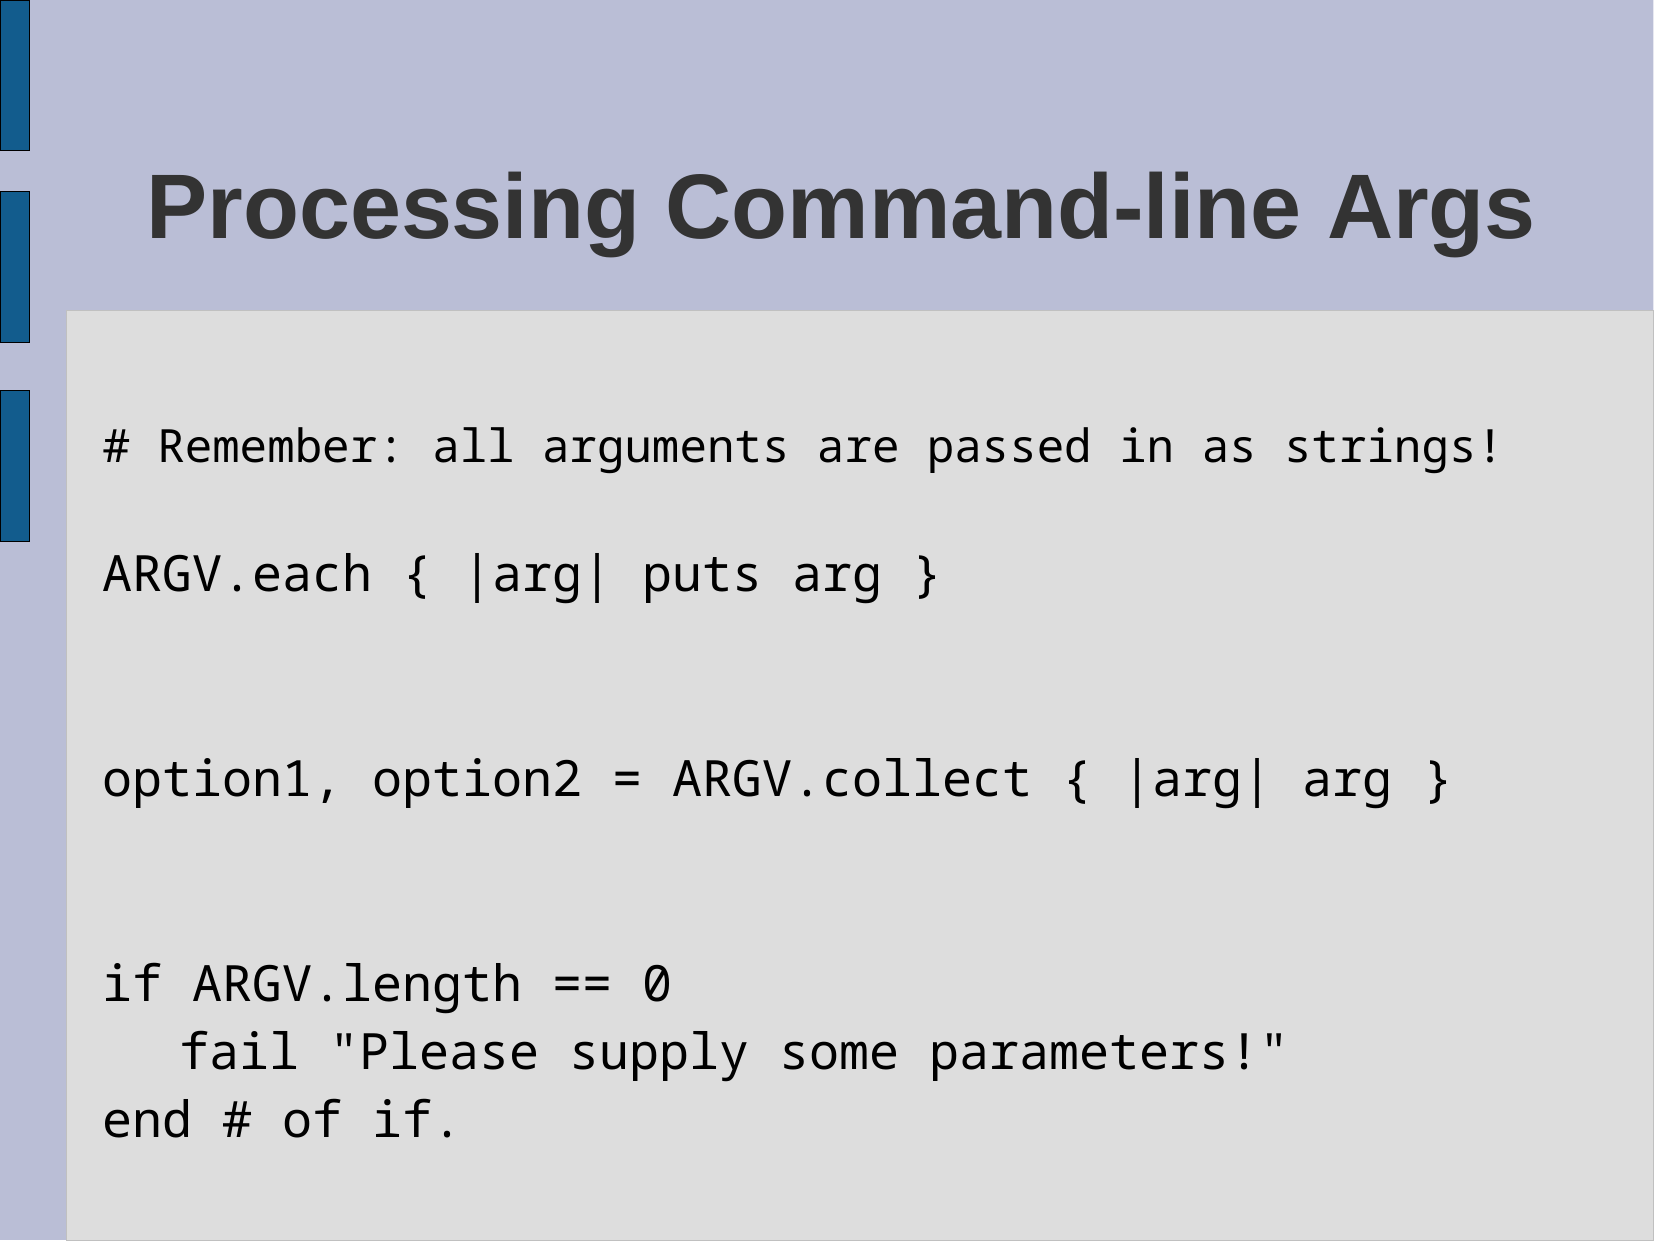

#
Processing Command-line Args
# Remember: all arguments are passed in as strings!
ARGV.each { |arg| puts arg }
option1, option2 = ARGV.collect { |arg| arg }
if ARGV.length == 0
fail "Please supply some parameters!"
end # of if.